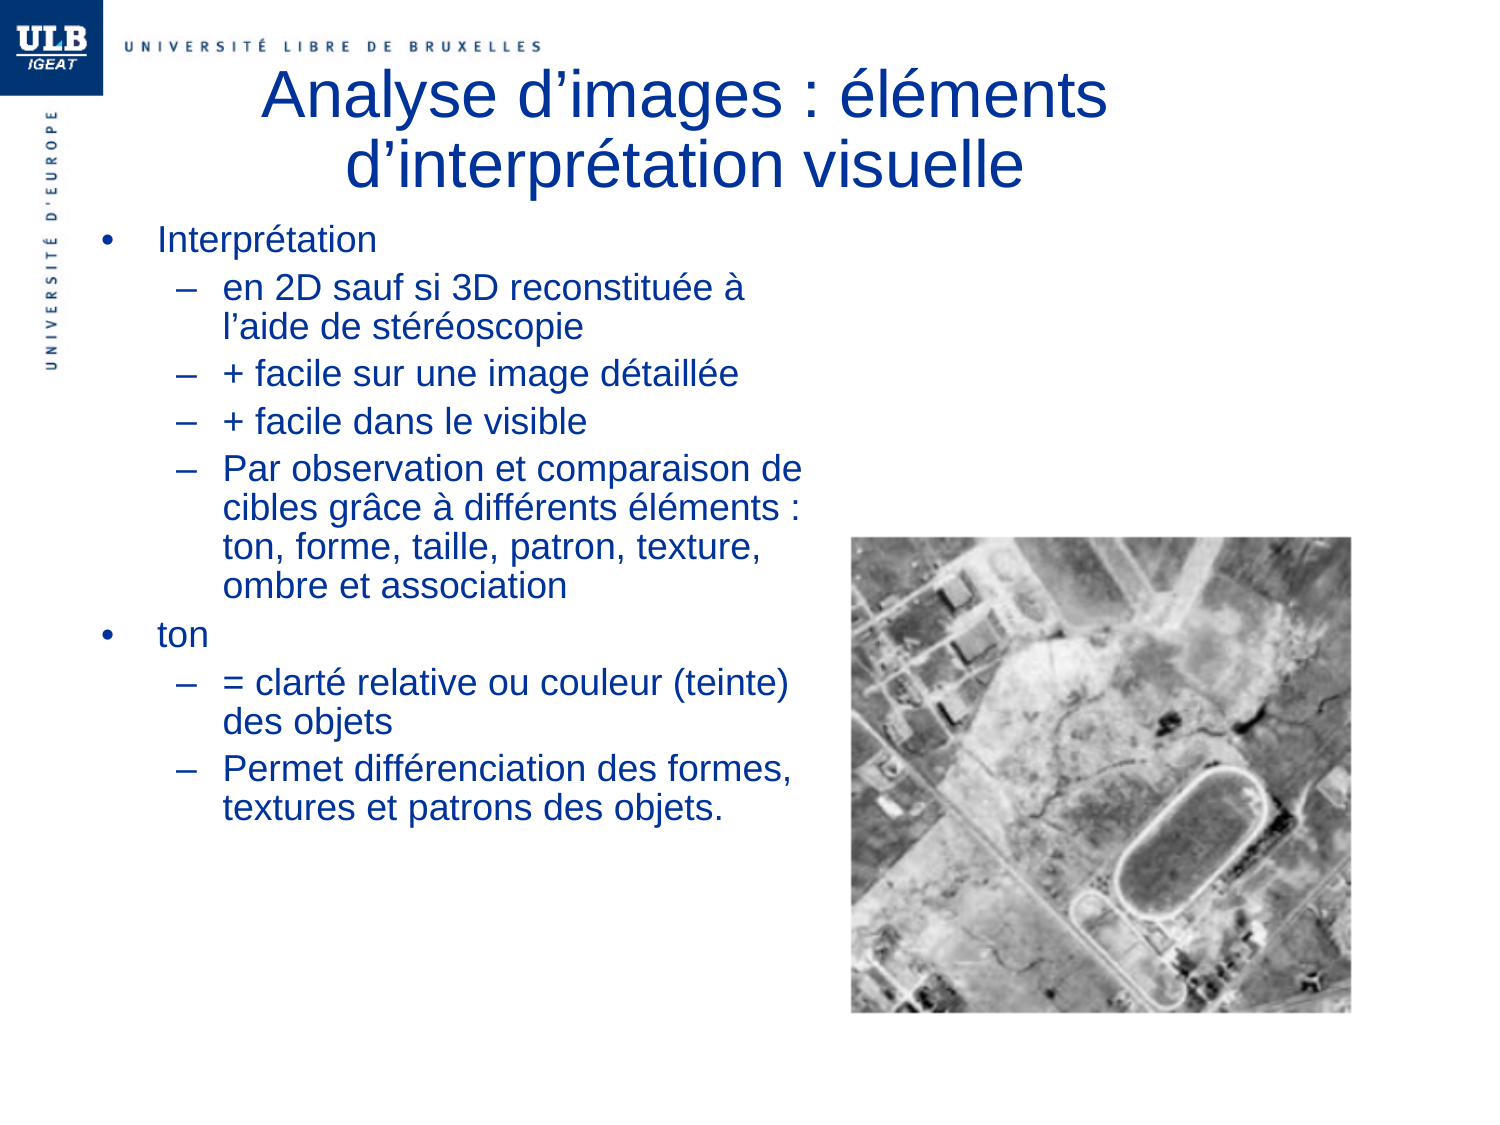

# Analyse d’images : éléments d’interprétation visuelle
Interprétation
en 2D sauf si 3D reconstituée à l’aide de stéréoscopie
+ facile sur une image détaillée
+ facile dans le visible
Par observation et comparaison de cibles grâce à différents éléments : ton, forme, taille, patron, texture, ombre et association
ton
= clarté relative ou couleur (teinte) des objets
Permet différenciation des formes, textures et patrons des objets.